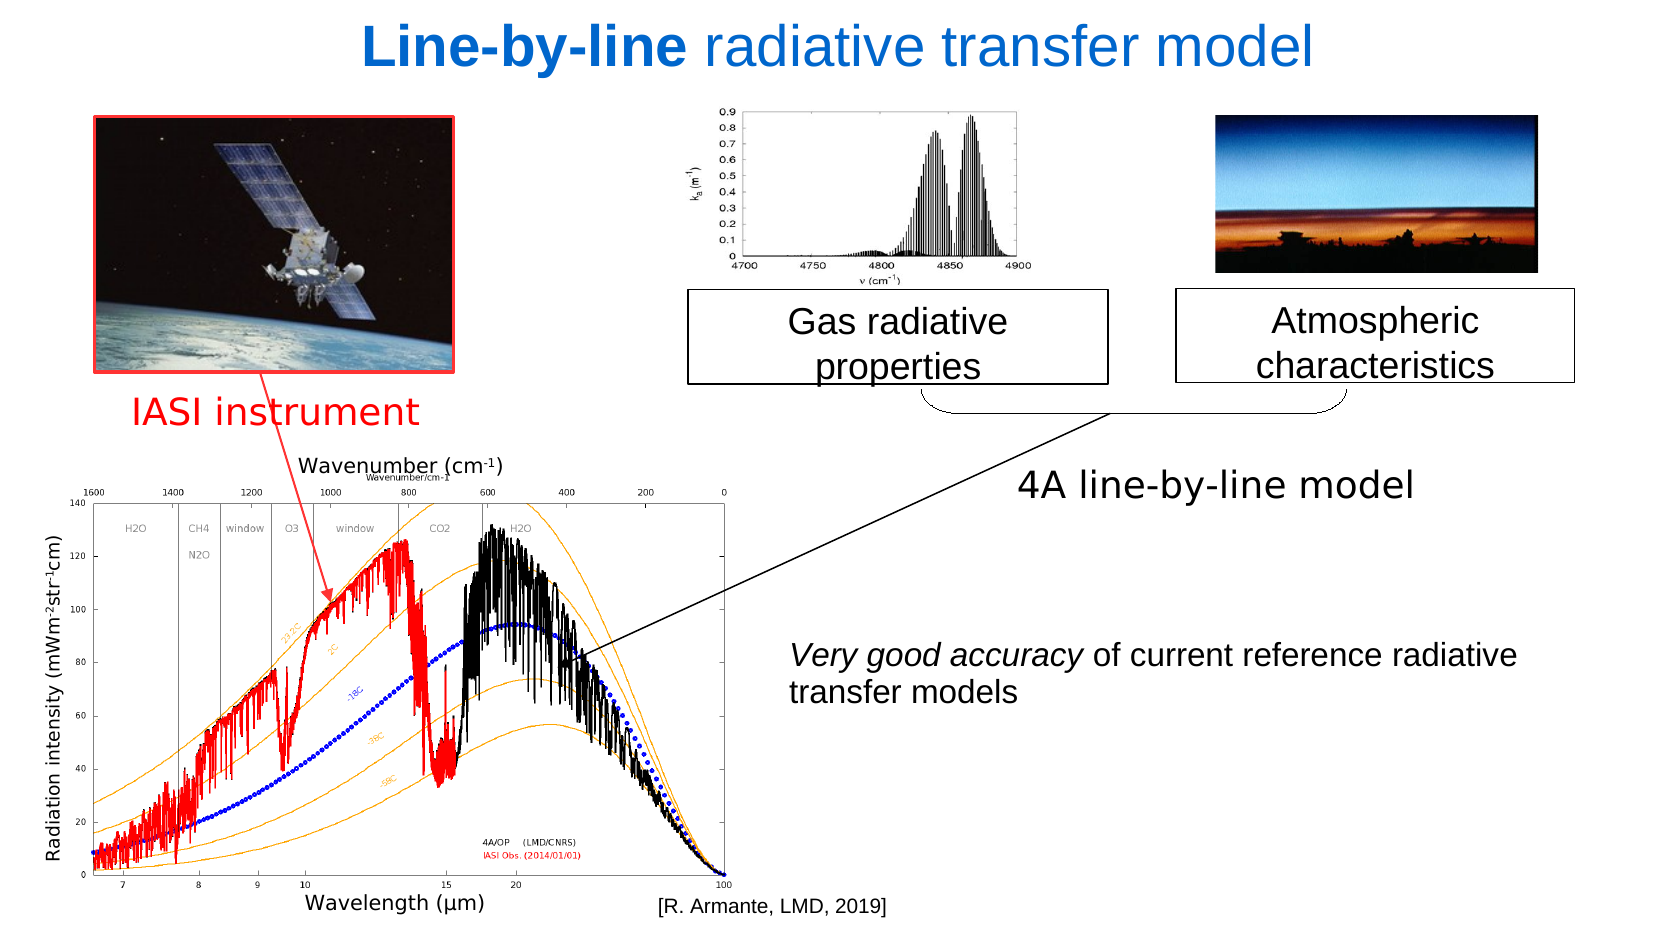

Line-by-line radiative transfer model
Atmospheric characteristics
Gas radiative properties
IASI instrument
Wavenumber (cm-1)
Radiation intensity (mWm-2str-1cm)
Wavelength (μm)
4A line-by-line model
Very good accuracy of current reference radiative transfer models
[R. Armante, LMD, 2019]